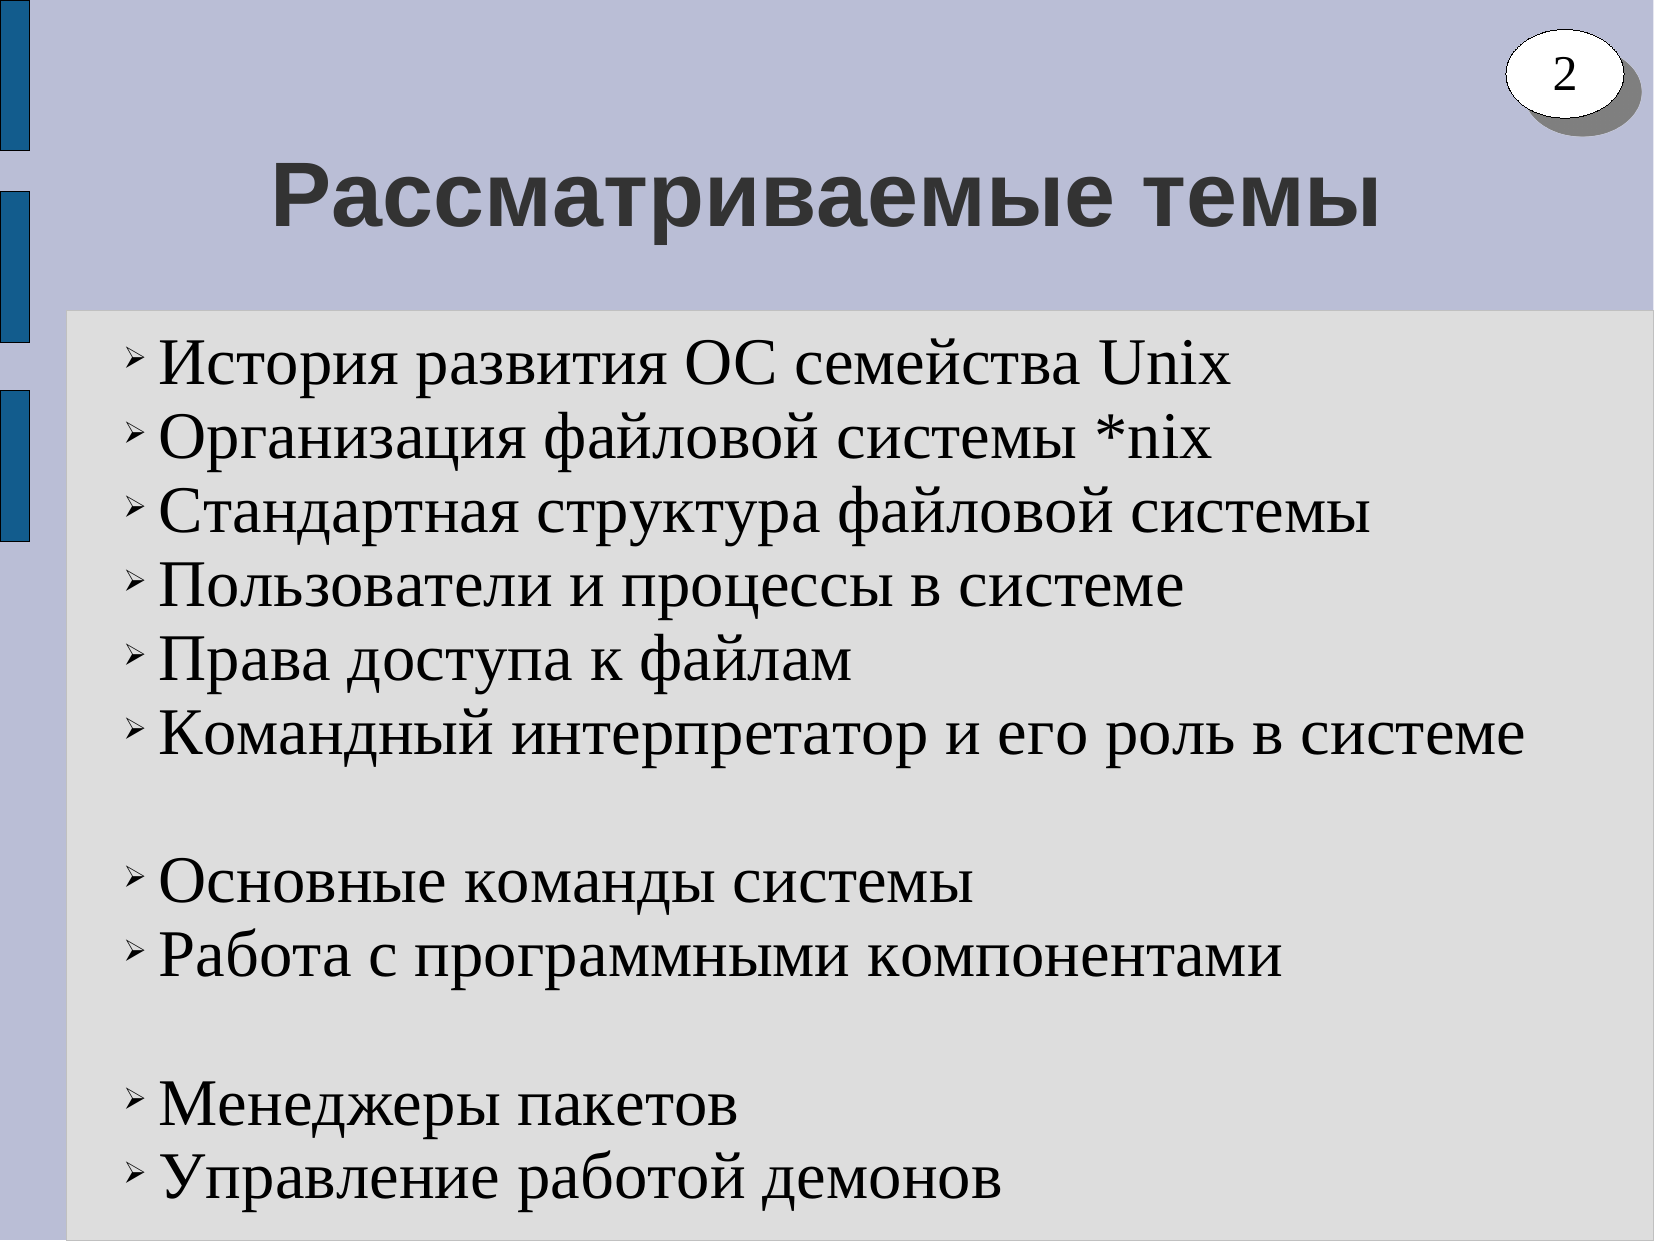

2
# Рассматриваемые темы
История развития ОС семейства Unix
Организация файловой системы *nix
Стандартная структура файловой системы
Пользователи и процессы в системе
Права доступа к файлам
Командный интерпретатор и его роль в системе
Основные команды системы
Работа с программными компонентами
Менеджеры пакетов
Управление работой демонов